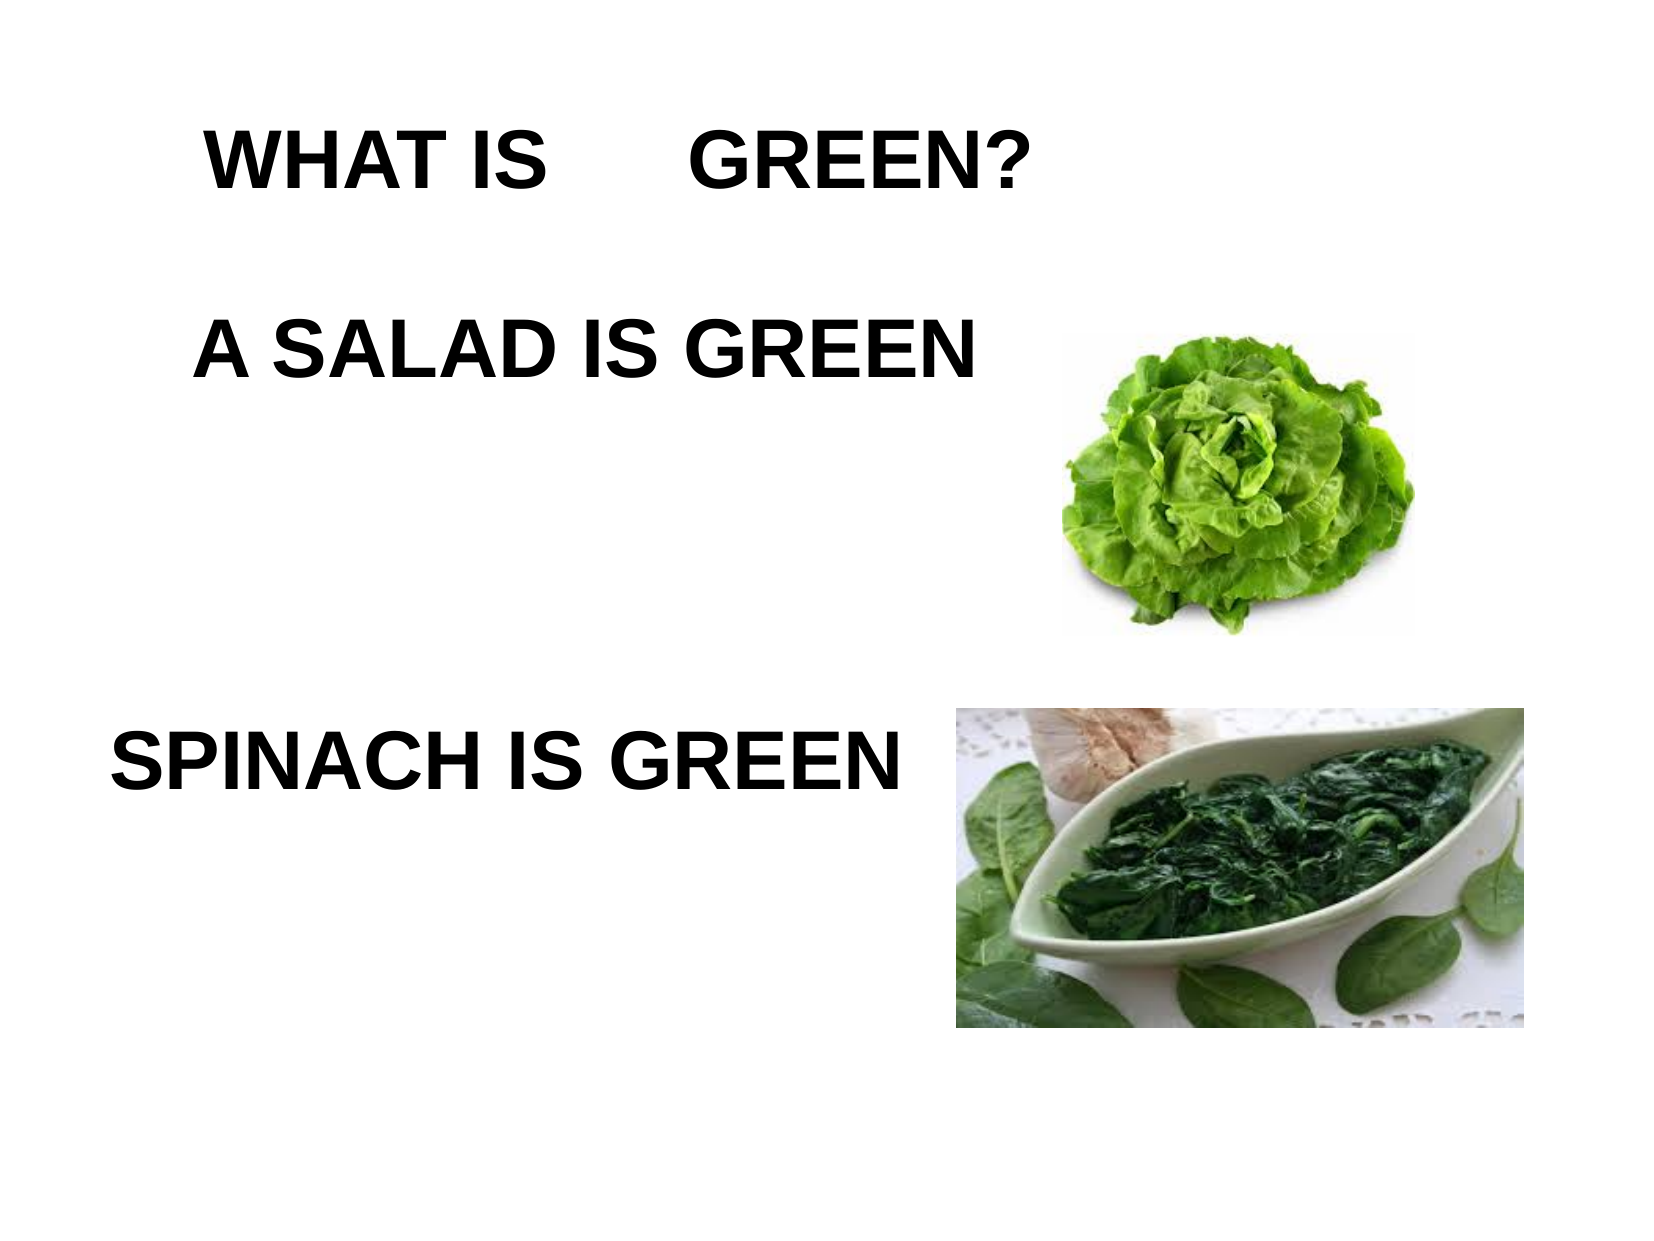

WHAT IS GREEN?
A SALAD IS GREEN
SPINACH IS GREEN